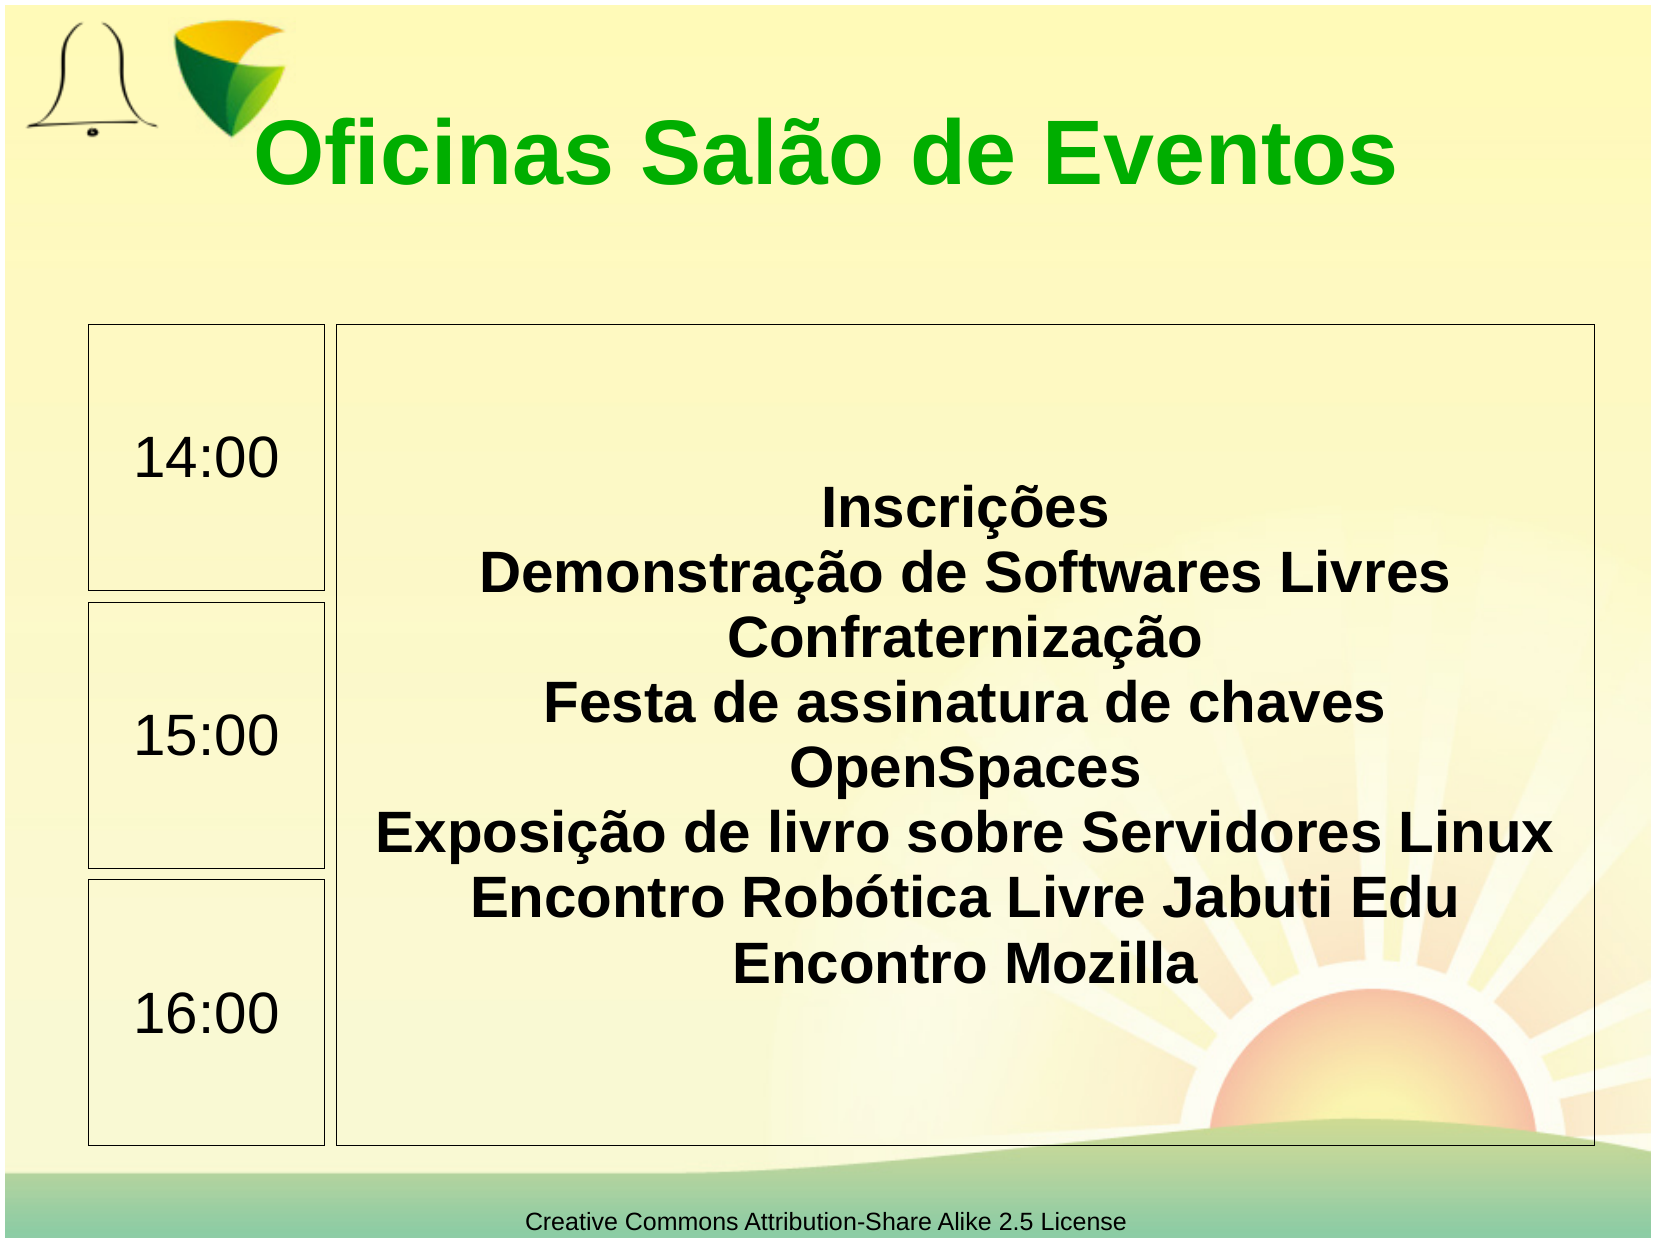

# Oficinas Salão de Eventos
14:00
Inscrições
Demonstração de Softwares Livres
Confraternização
Festa de assinatura de chaves
OpenSpaces
Exposição de livro sobre Servidores Linux
Encontro Robótica Livre Jabuti Edu
Encontro Mozilla
15:00
16:00